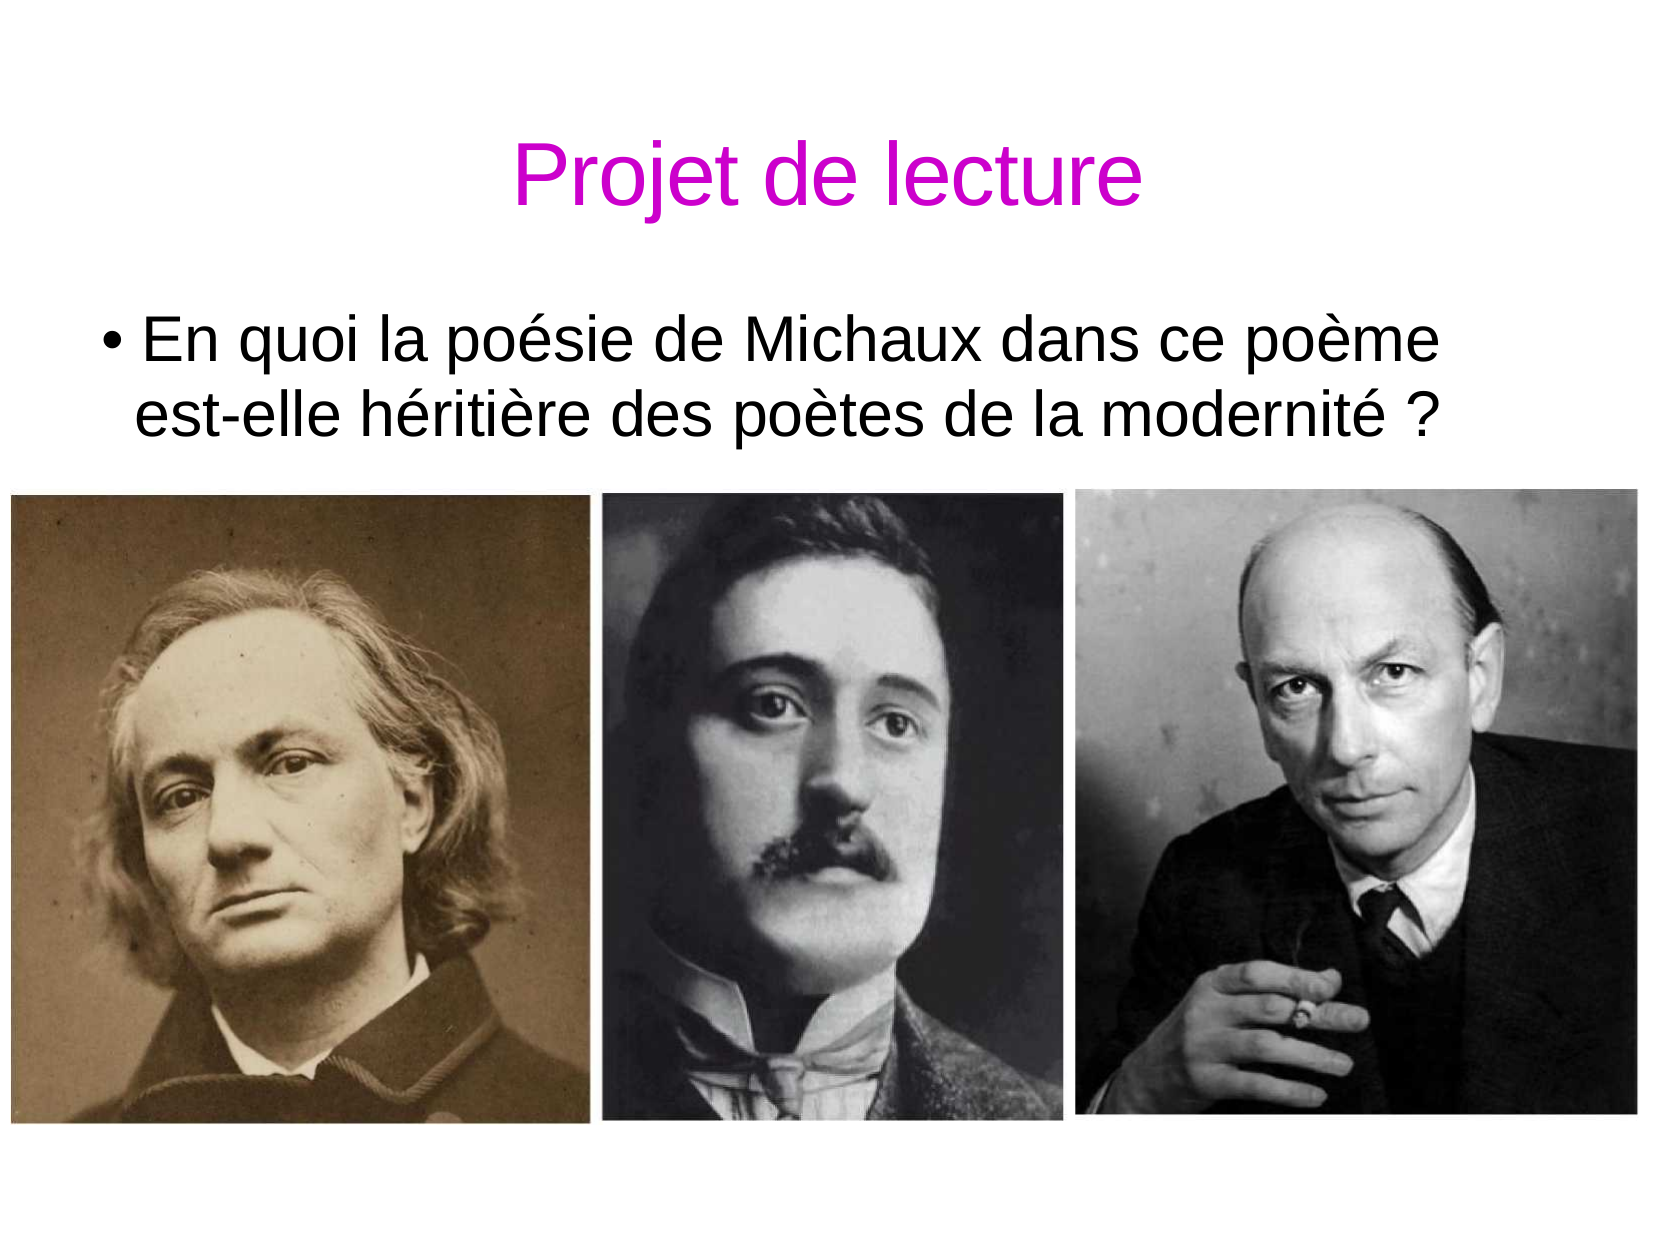

Projet de lecture
• En quoi la poésie de Michaux dans ce poème est-elle héritière des poètes de la modernité ?